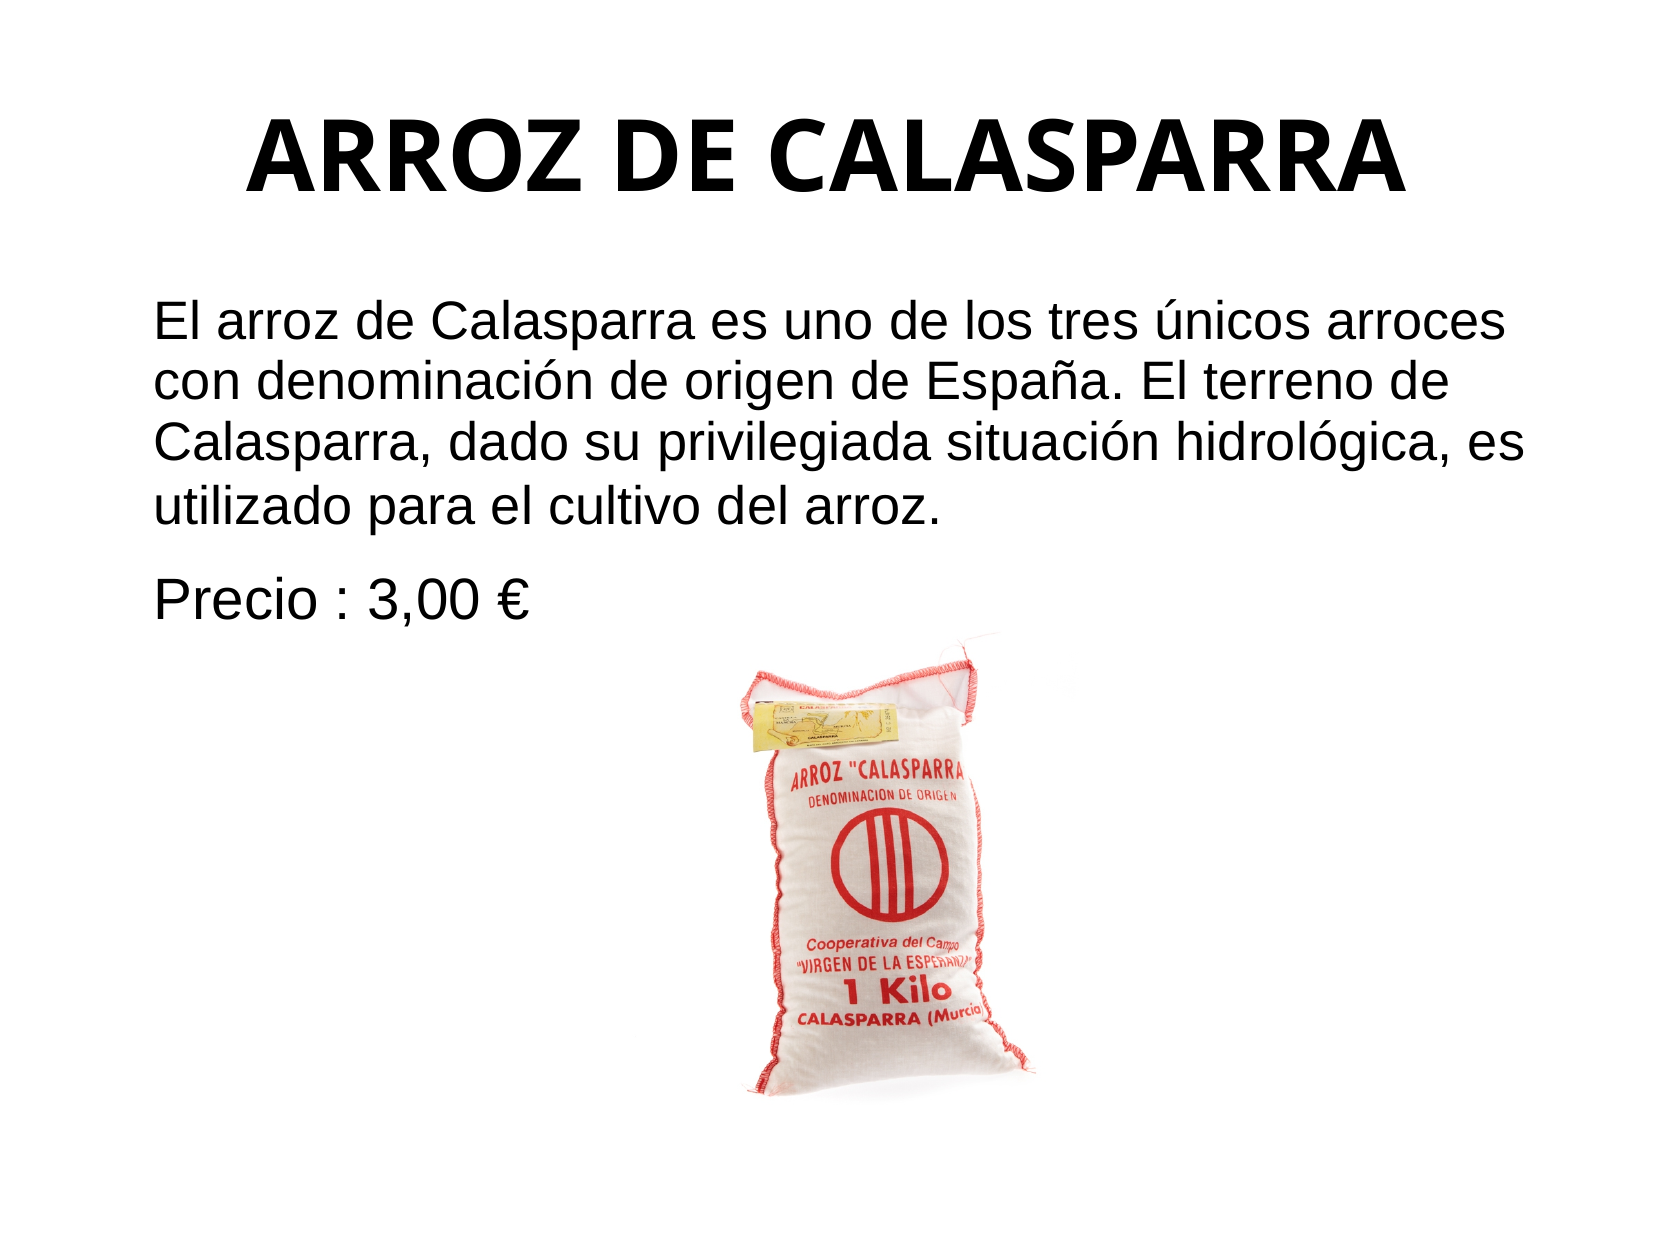

# ARROZ DE CALASPARRA
El arroz de Calasparra es uno de los tres únicos arroces con denominación de origen de España. El terreno de Calasparra, dado su privilegiada situación hidrológica, es utilizado para el cultivo del arroz.
Precio : 3,00 €